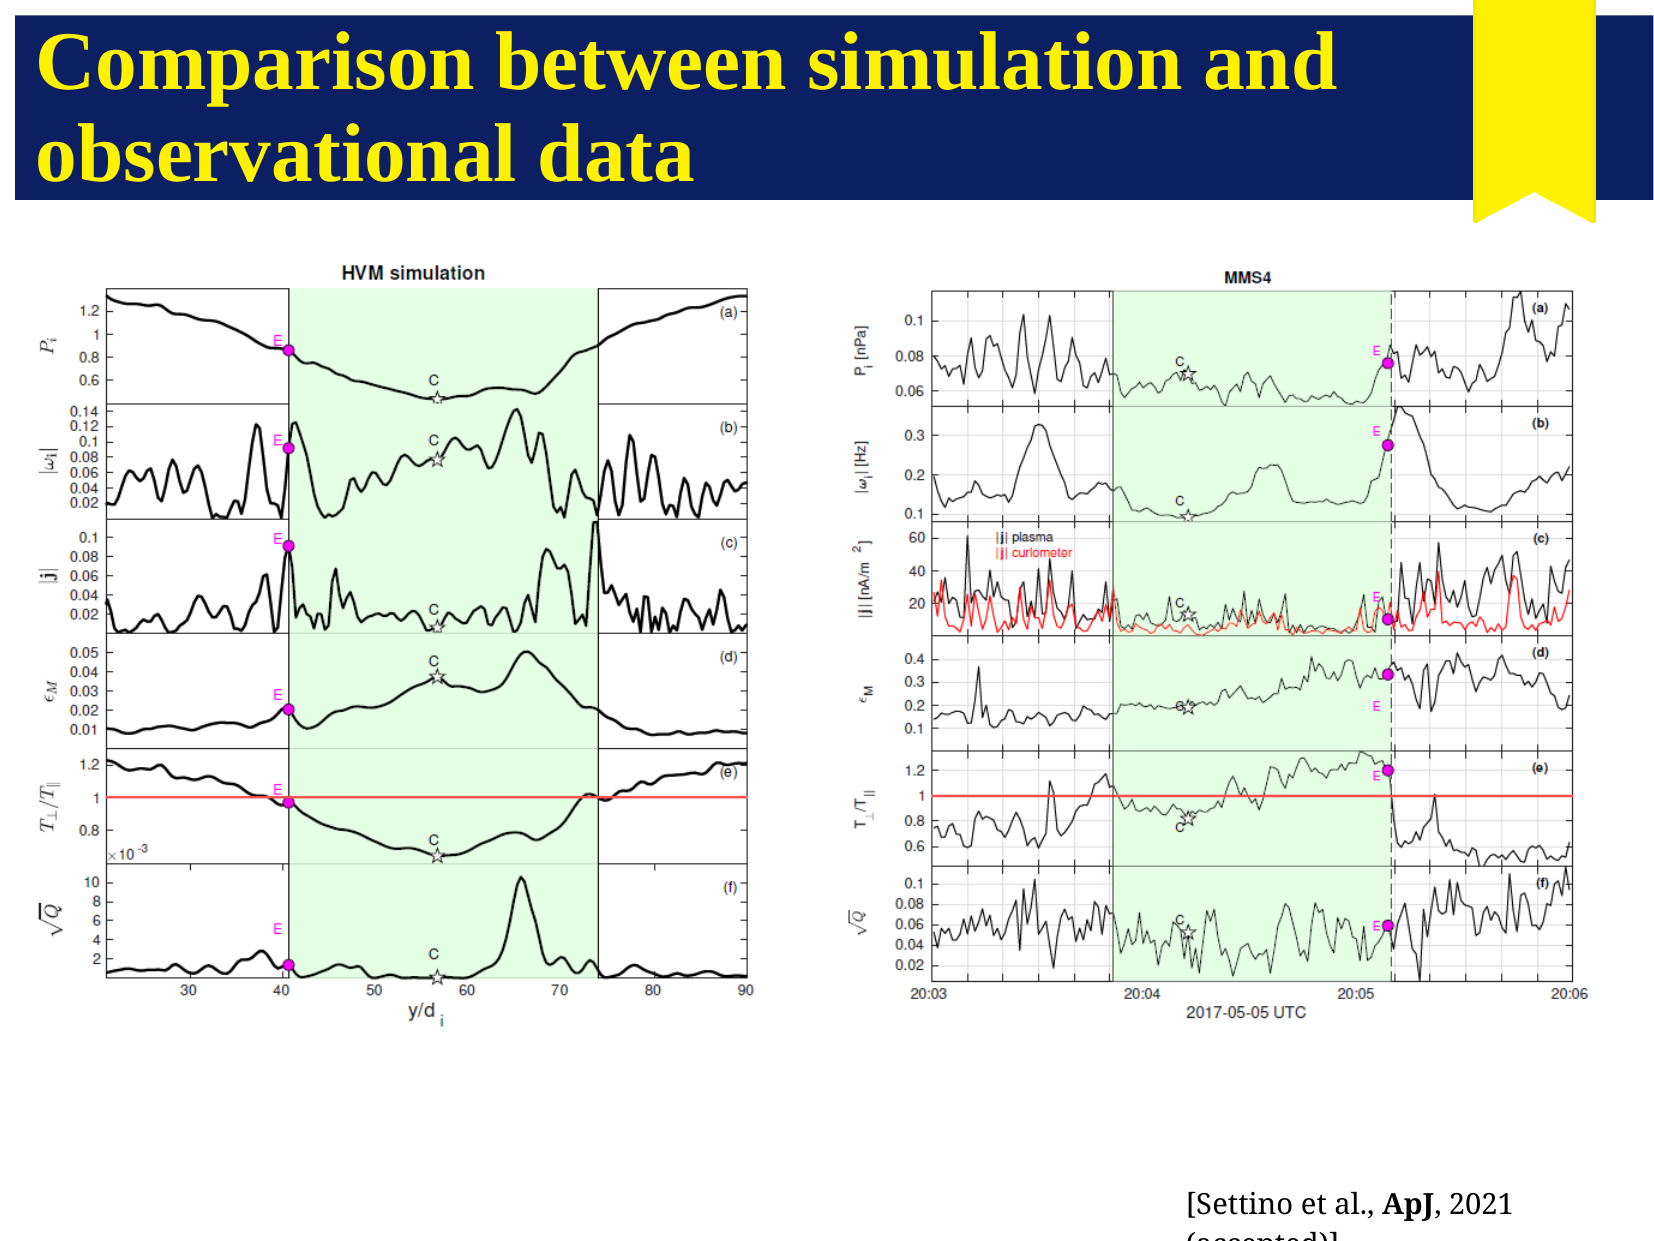

# Comparison between simulation and observational data
[Settino et al., ApJ, 2021 (accepted)]